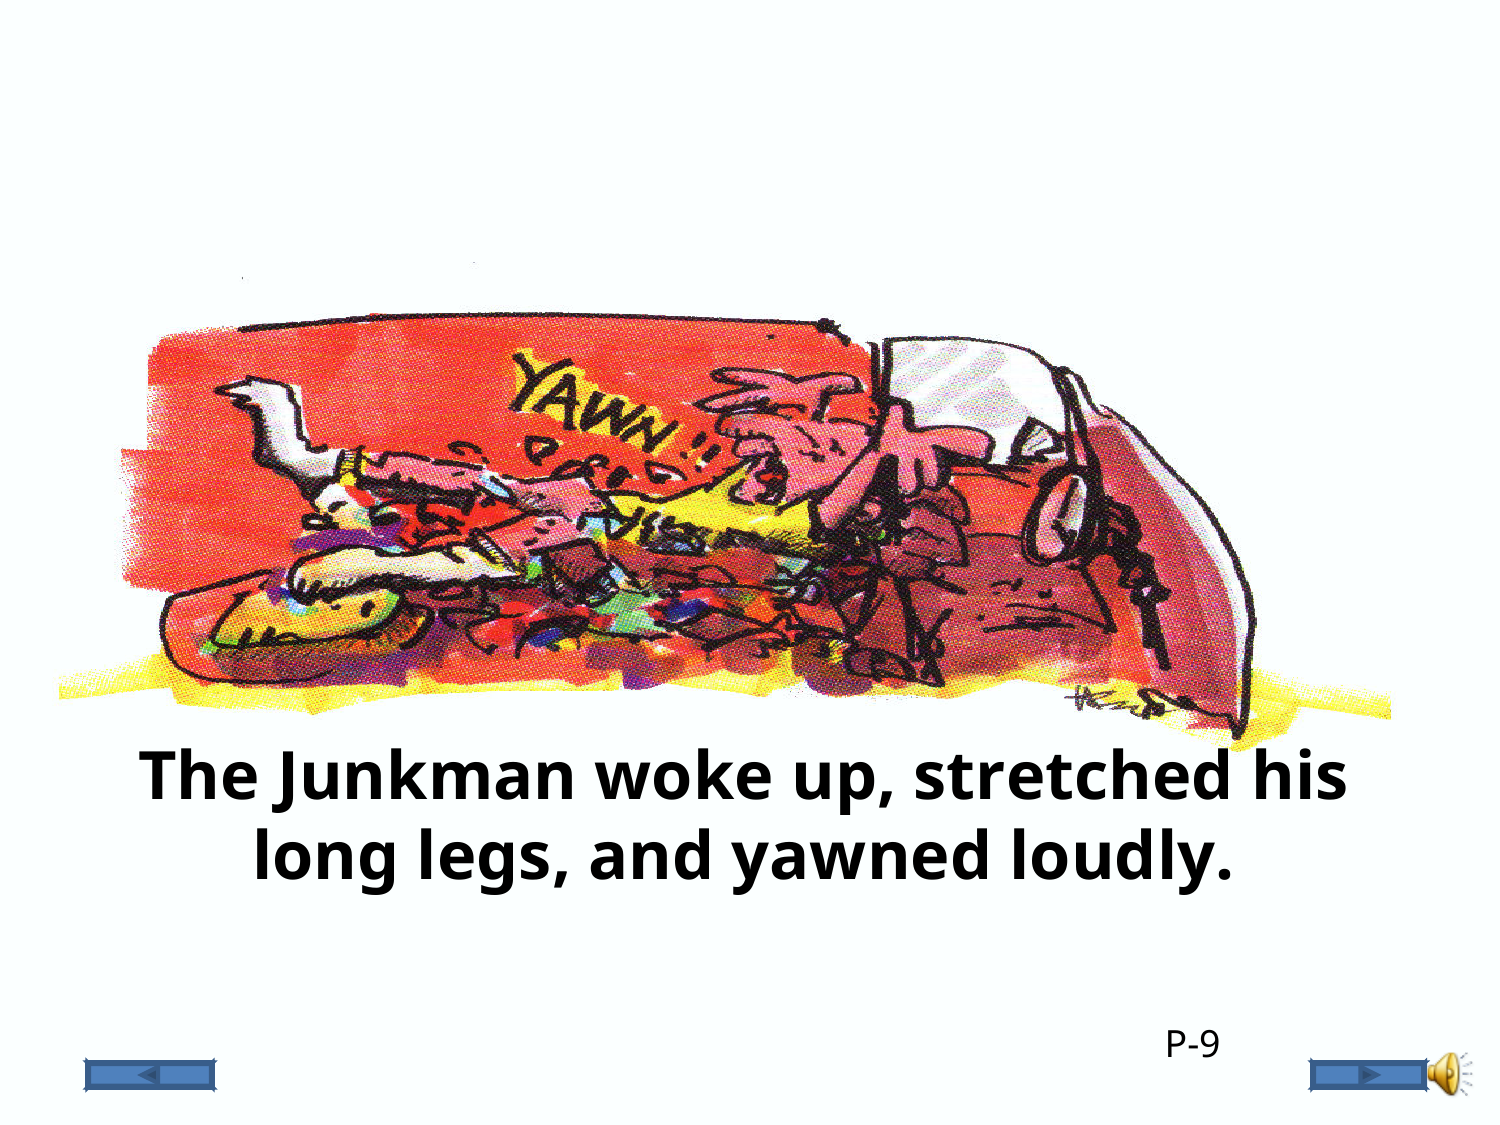

The Junkman woke up, stretched his long legs, and yawned loudly.
P-9